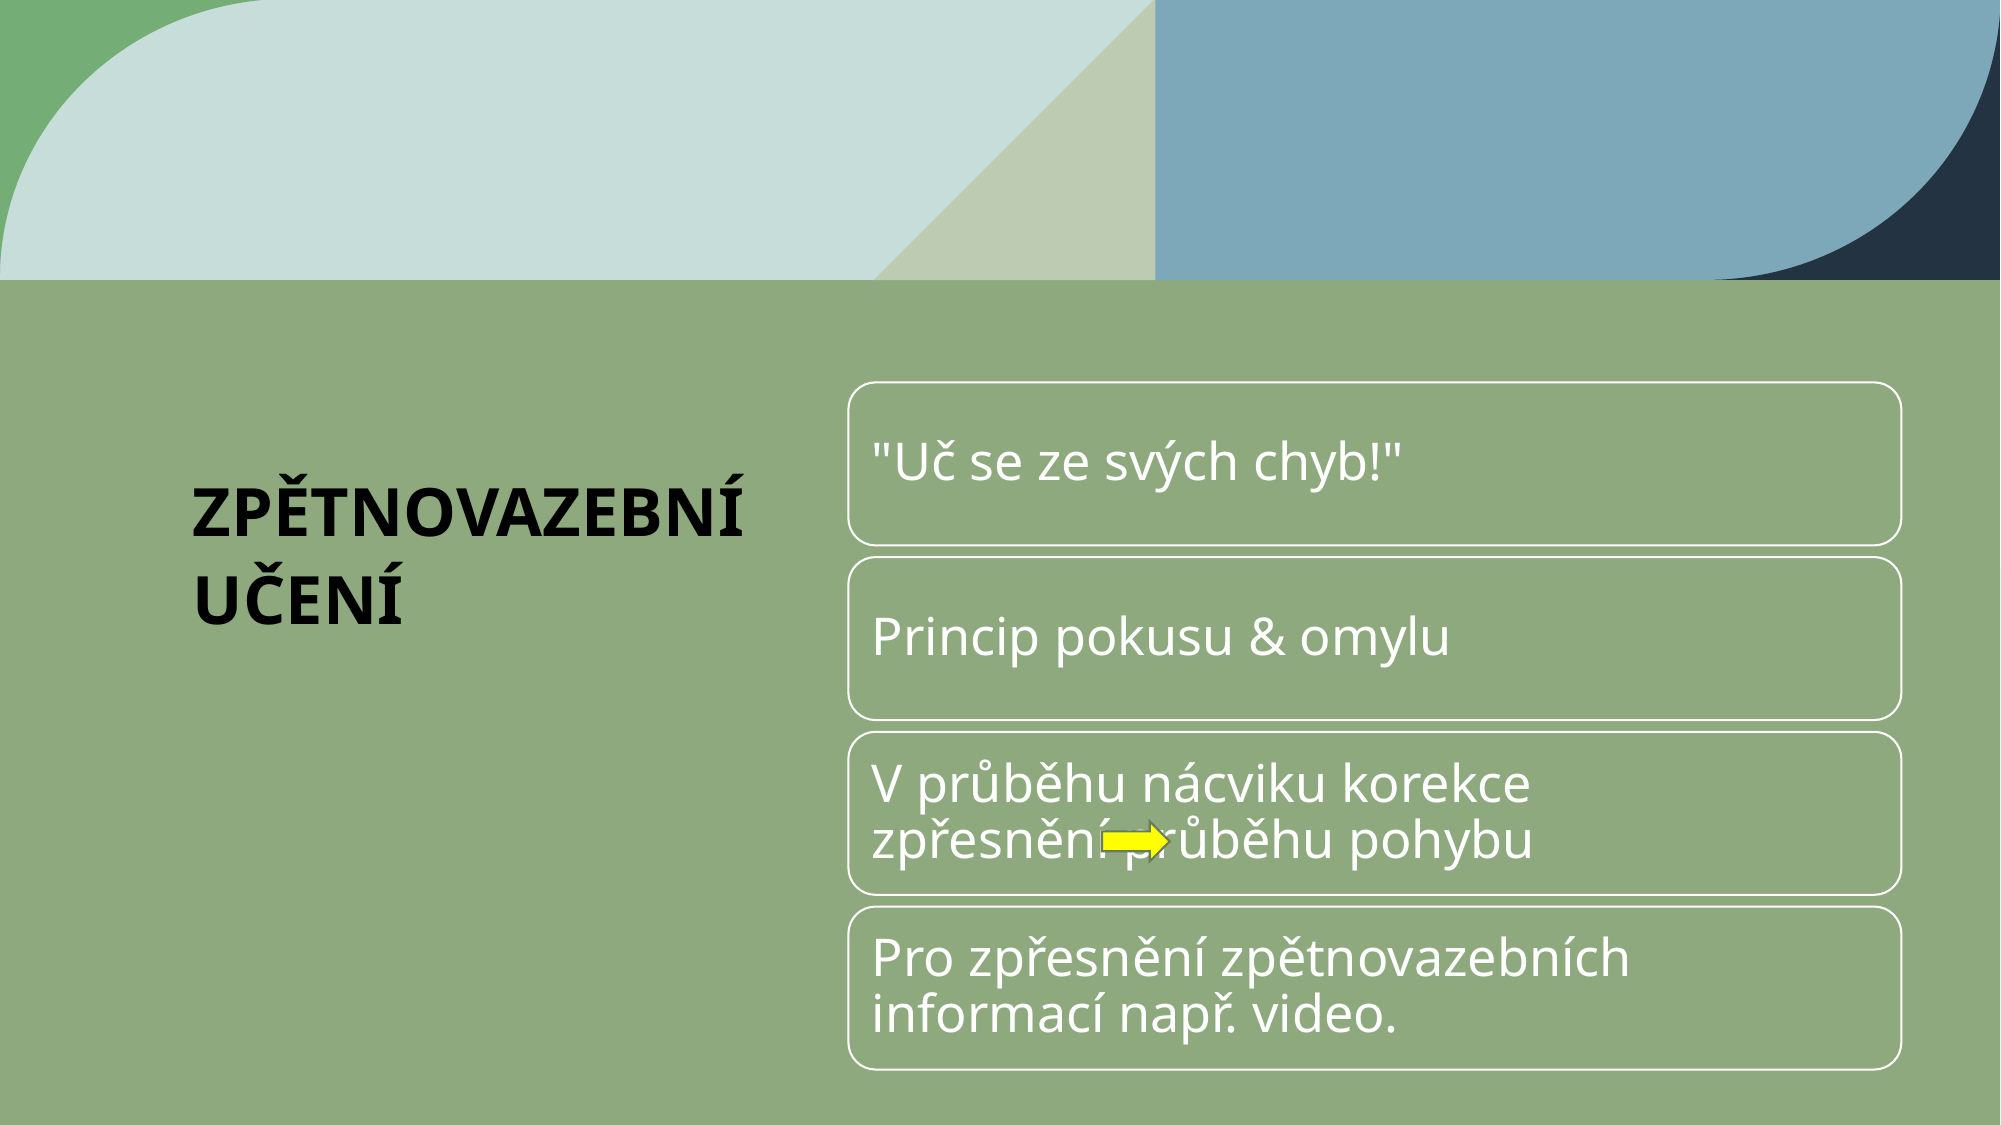

"Uč se ze svých chyb!"
Princip pokusu & omylu
V průběhu nácviku korekce            zpřesnění průběhu pohybu
Pro zpřesnění zpětnovazebních informací např. video.
# ZPĚTNOVAZEBNÍ UČENÍ